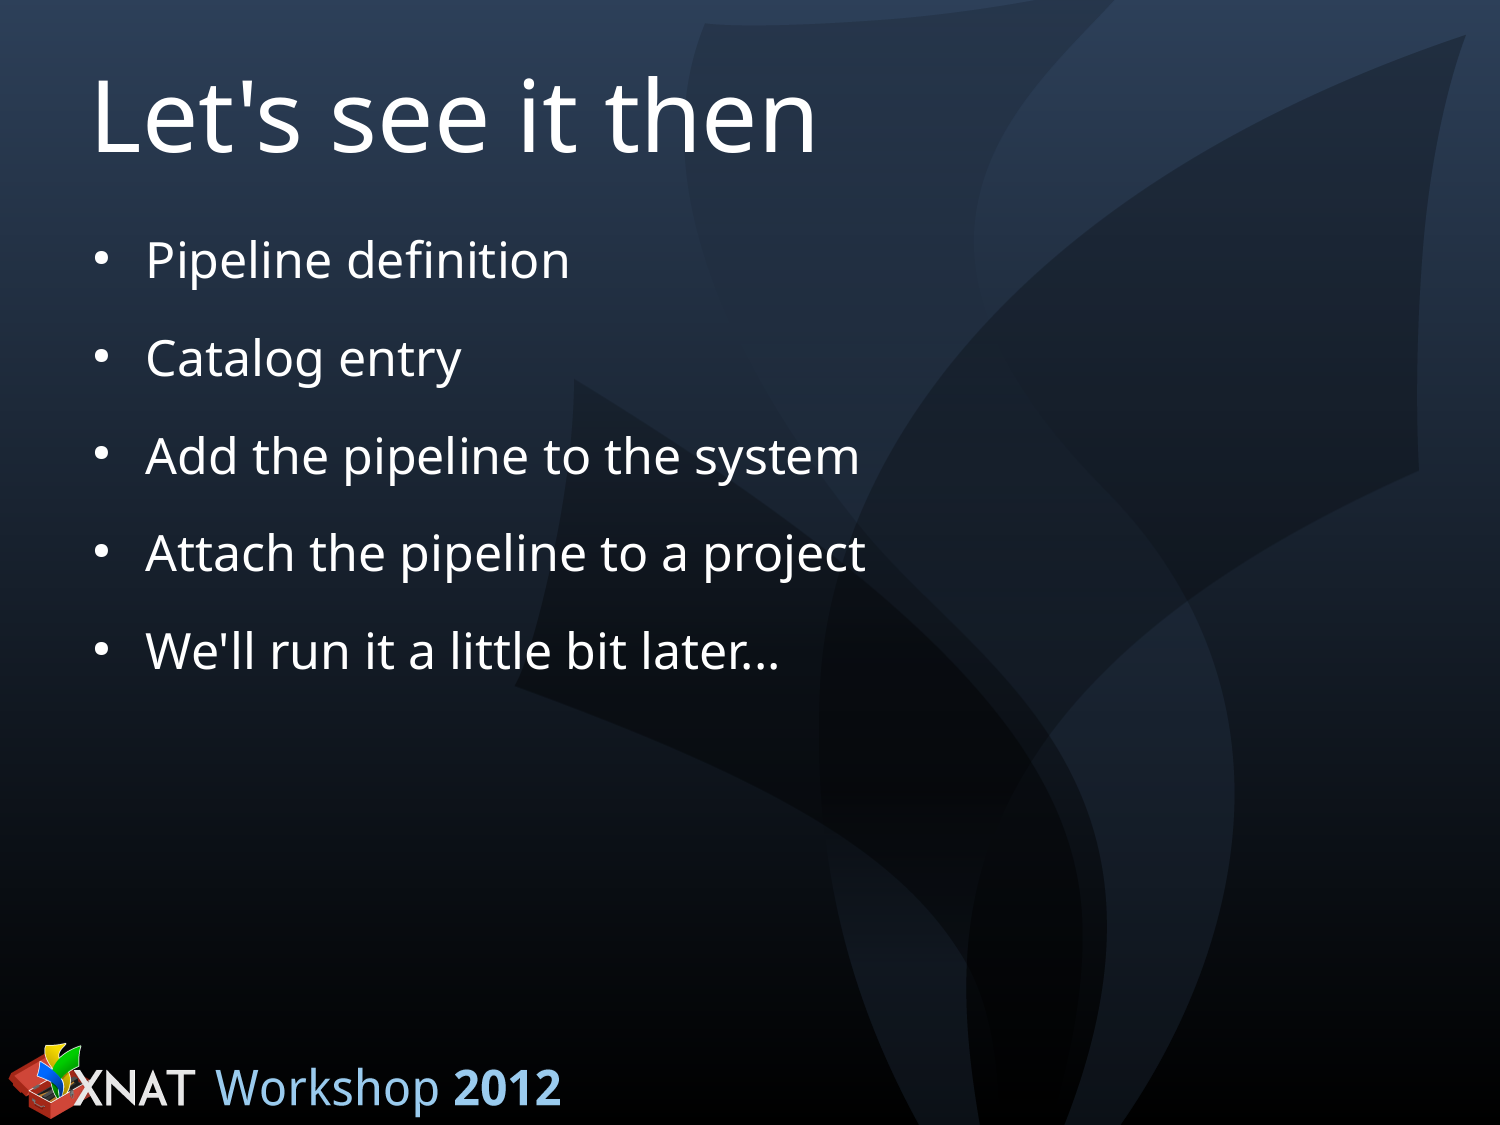

# Let's see it then
Pipeline definition
Catalog entry
Add the pipeline to the system
Attach the pipeline to a project
We'll run it a little bit later...